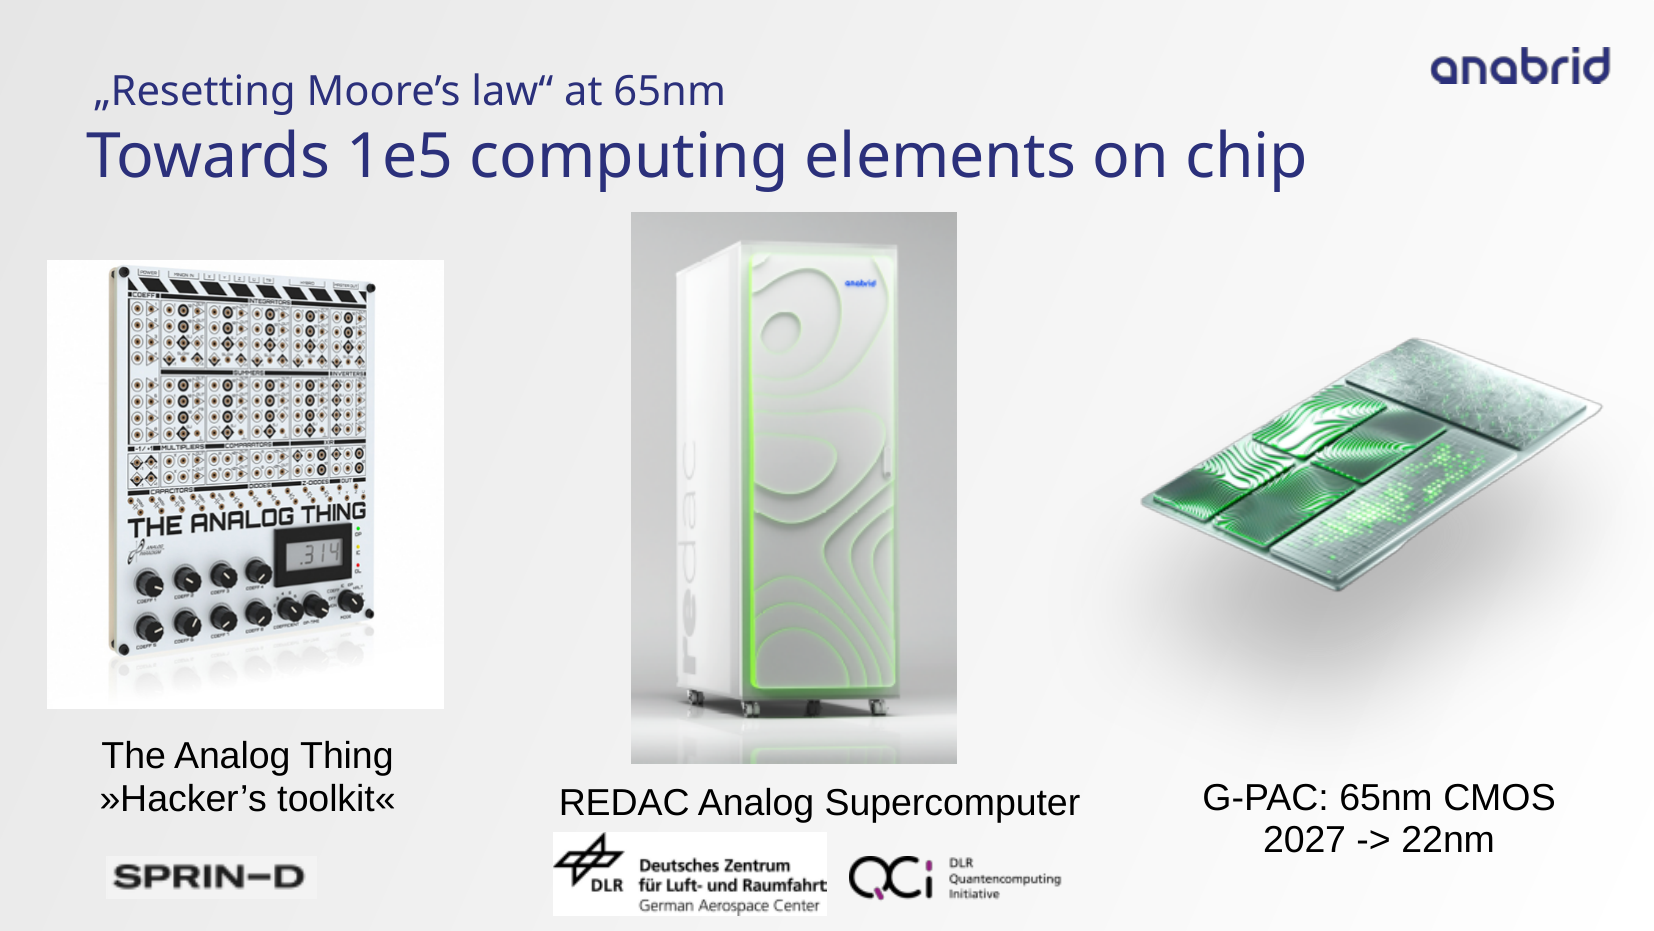

„Resetting Moore’s law“ at 65nm
# Towards 1e5 computing elements on chip
The Analog Thing
»Hacker’s toolkit«
G-PAC: 65nm CMOS
2027 -> 22nm
REDAC Analog Supercomputer